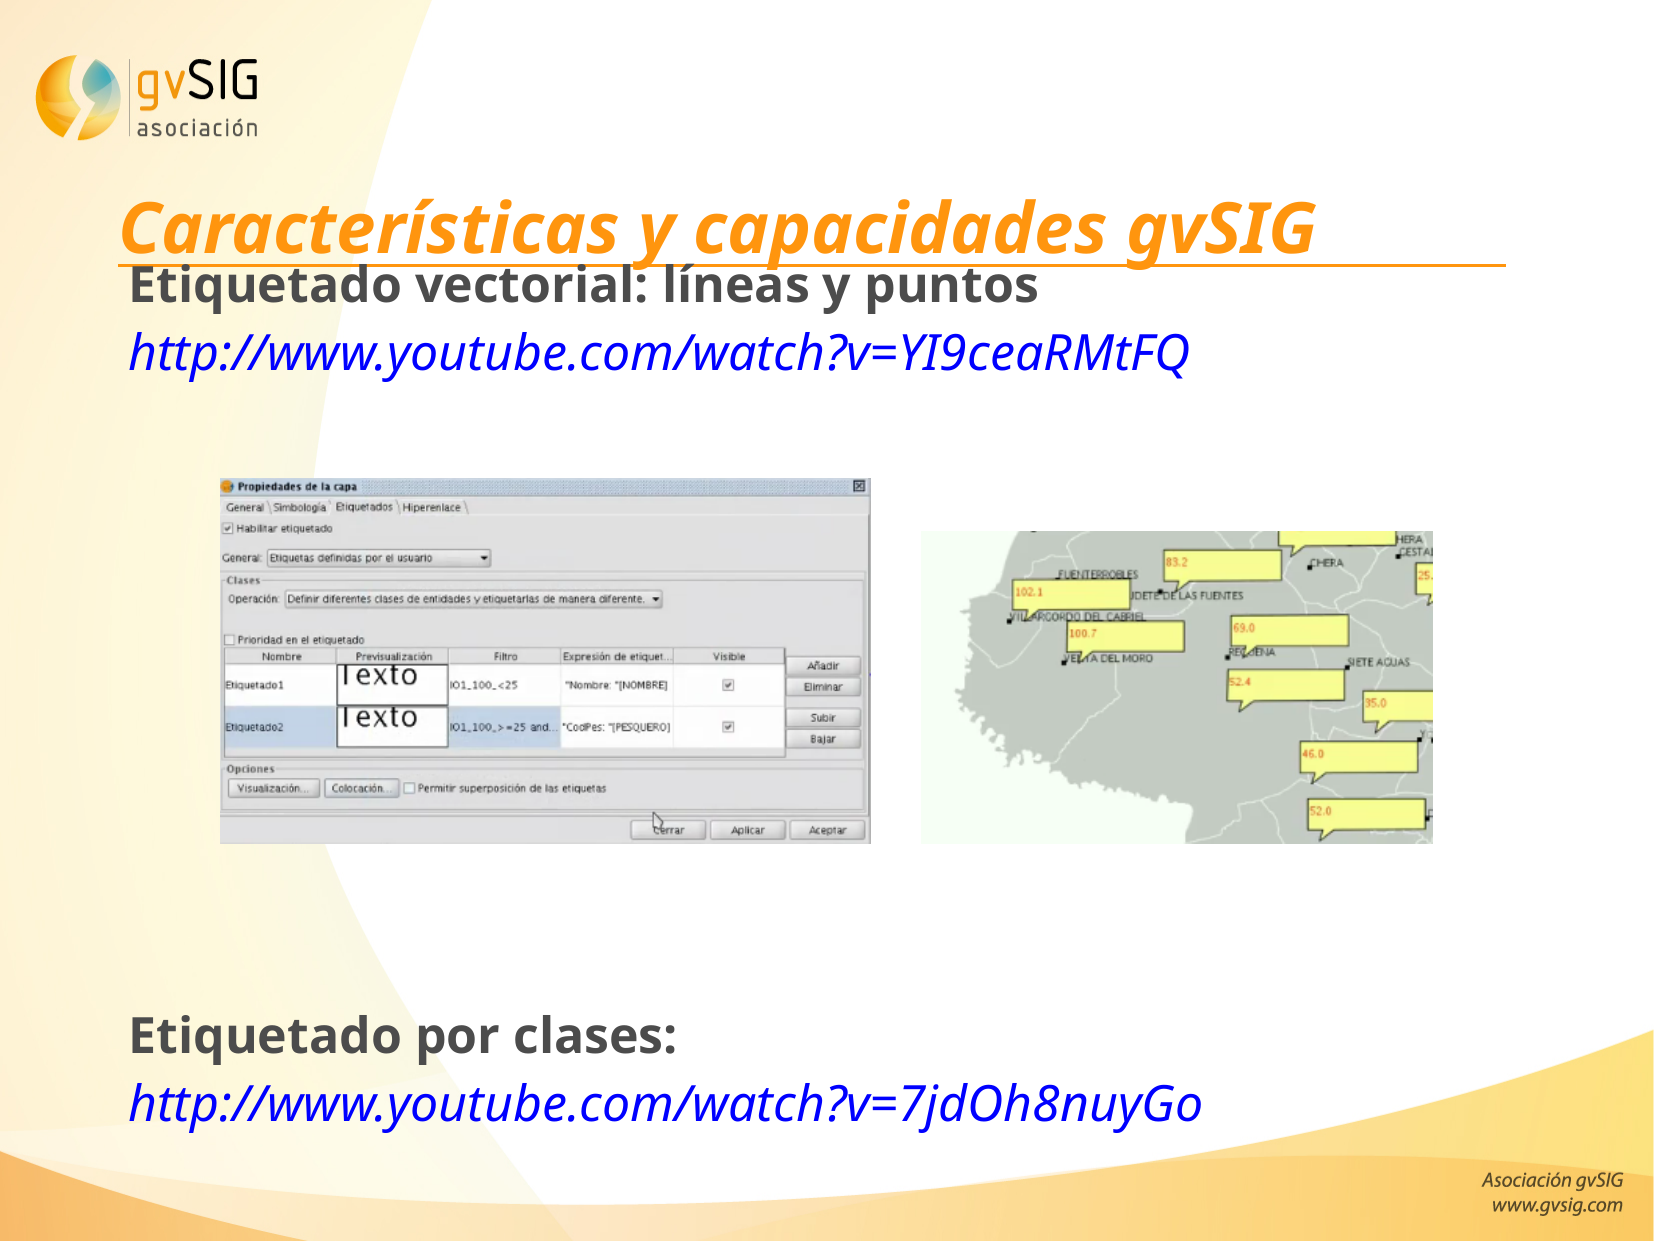

# Características y capacidades gvSIG
Etiquetado vectorial: líneas y puntos
http://www.youtube.com/watch?v=YI9ceaRMtFQ
Etiquetado por clases:http://www.youtube.com/watch?v=7jdOh8nuyGo